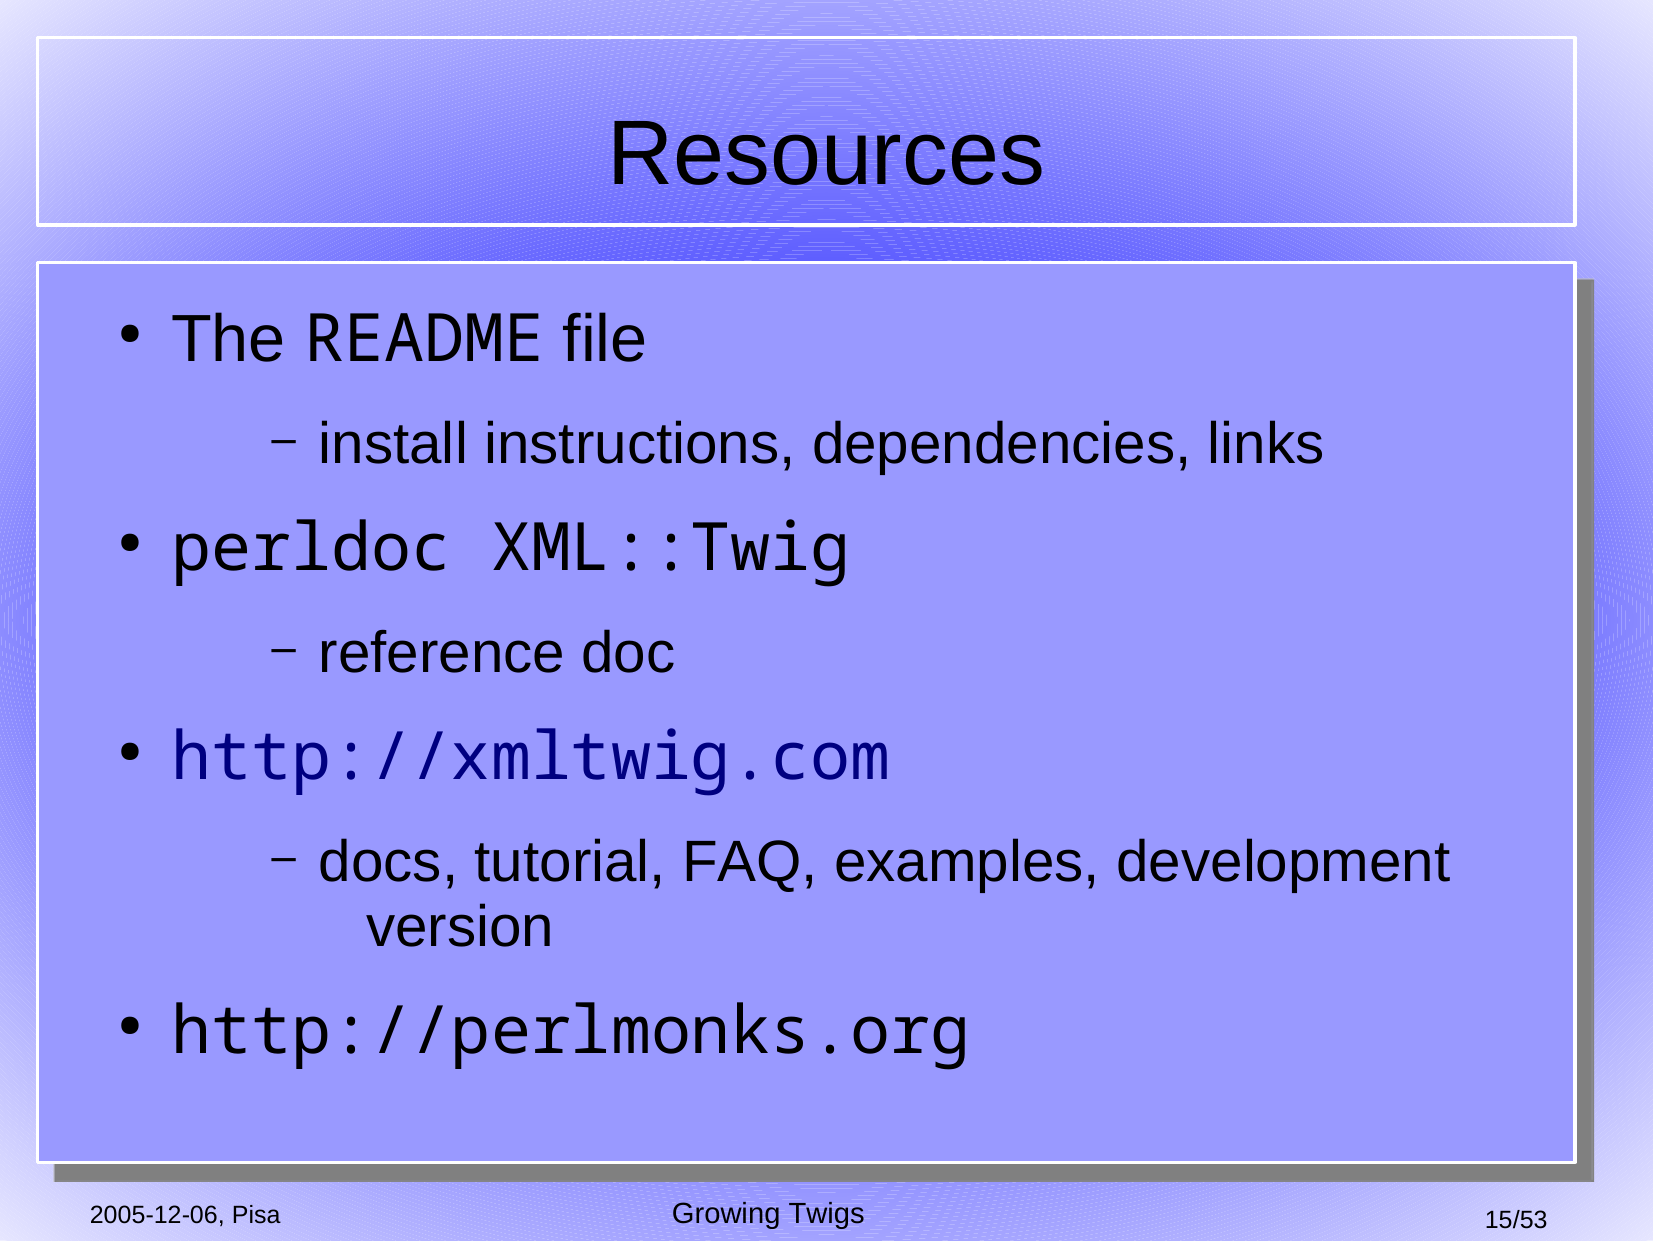

# Resources
The README file
install instructions, dependencies, links
perldoc XML::Twig
reference doc
http://xmltwig.com
docs, tutorial, FAQ, examples, development version
http://perlmonks.org